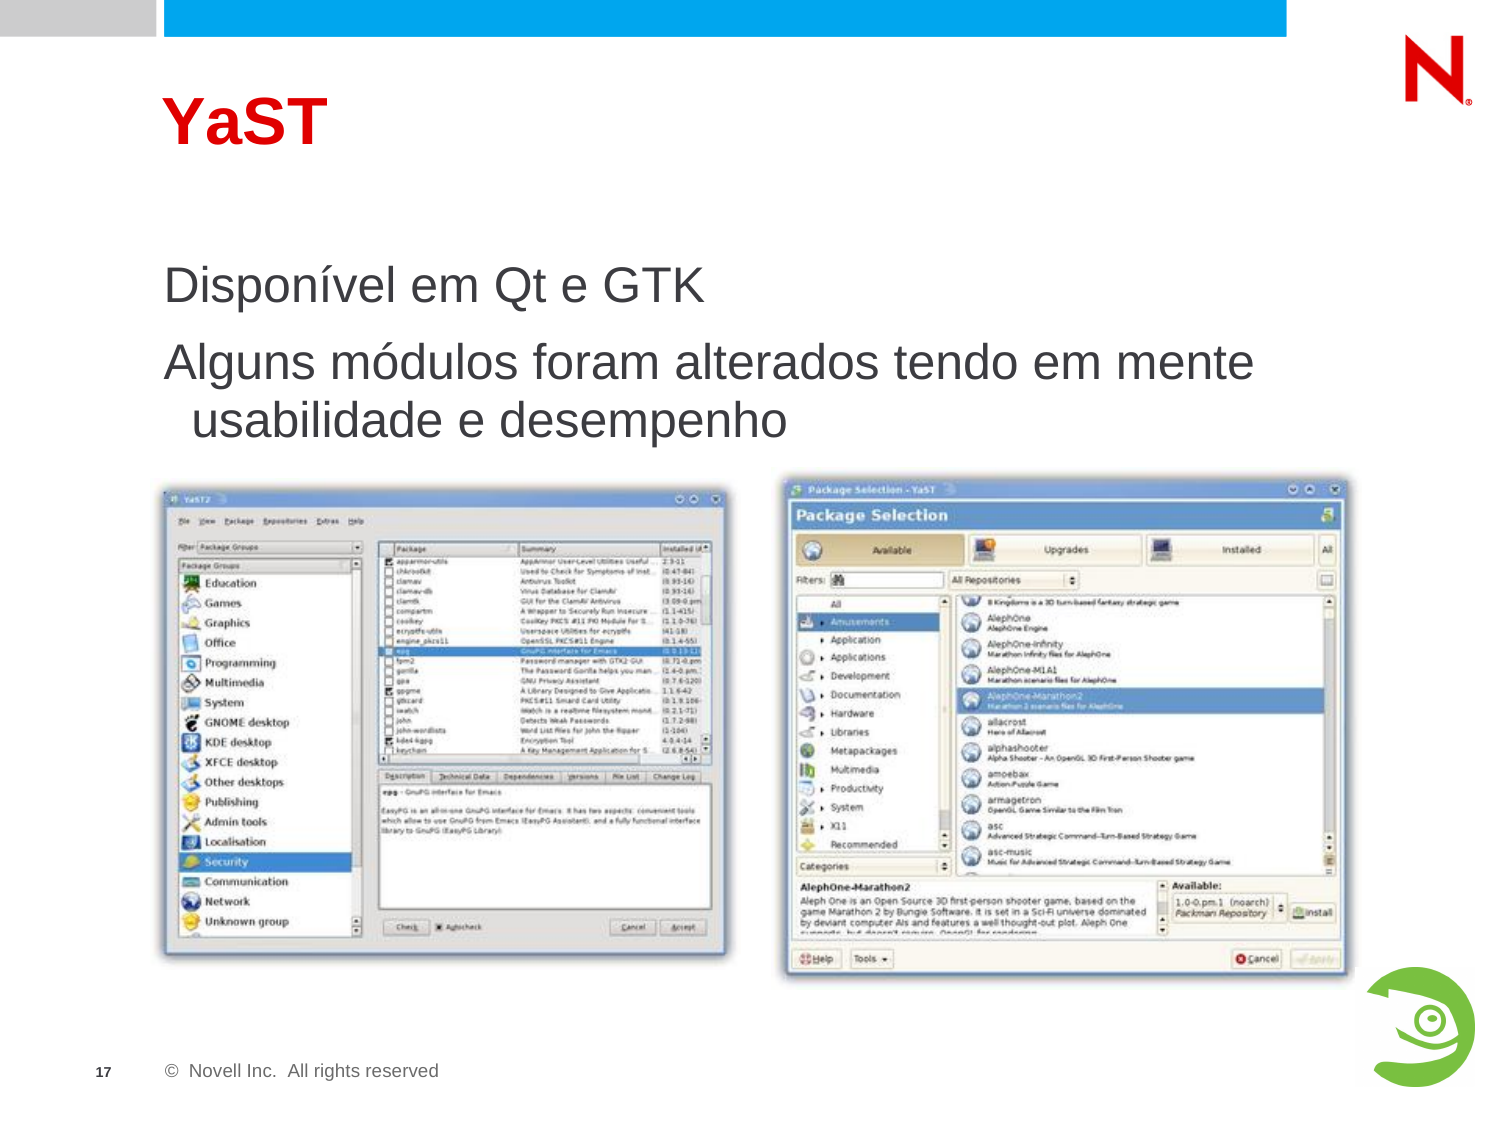

# YaST
Disponível em Qt e GTK
Alguns módulos foram alterados tendo em mente usabilidade e desempenho